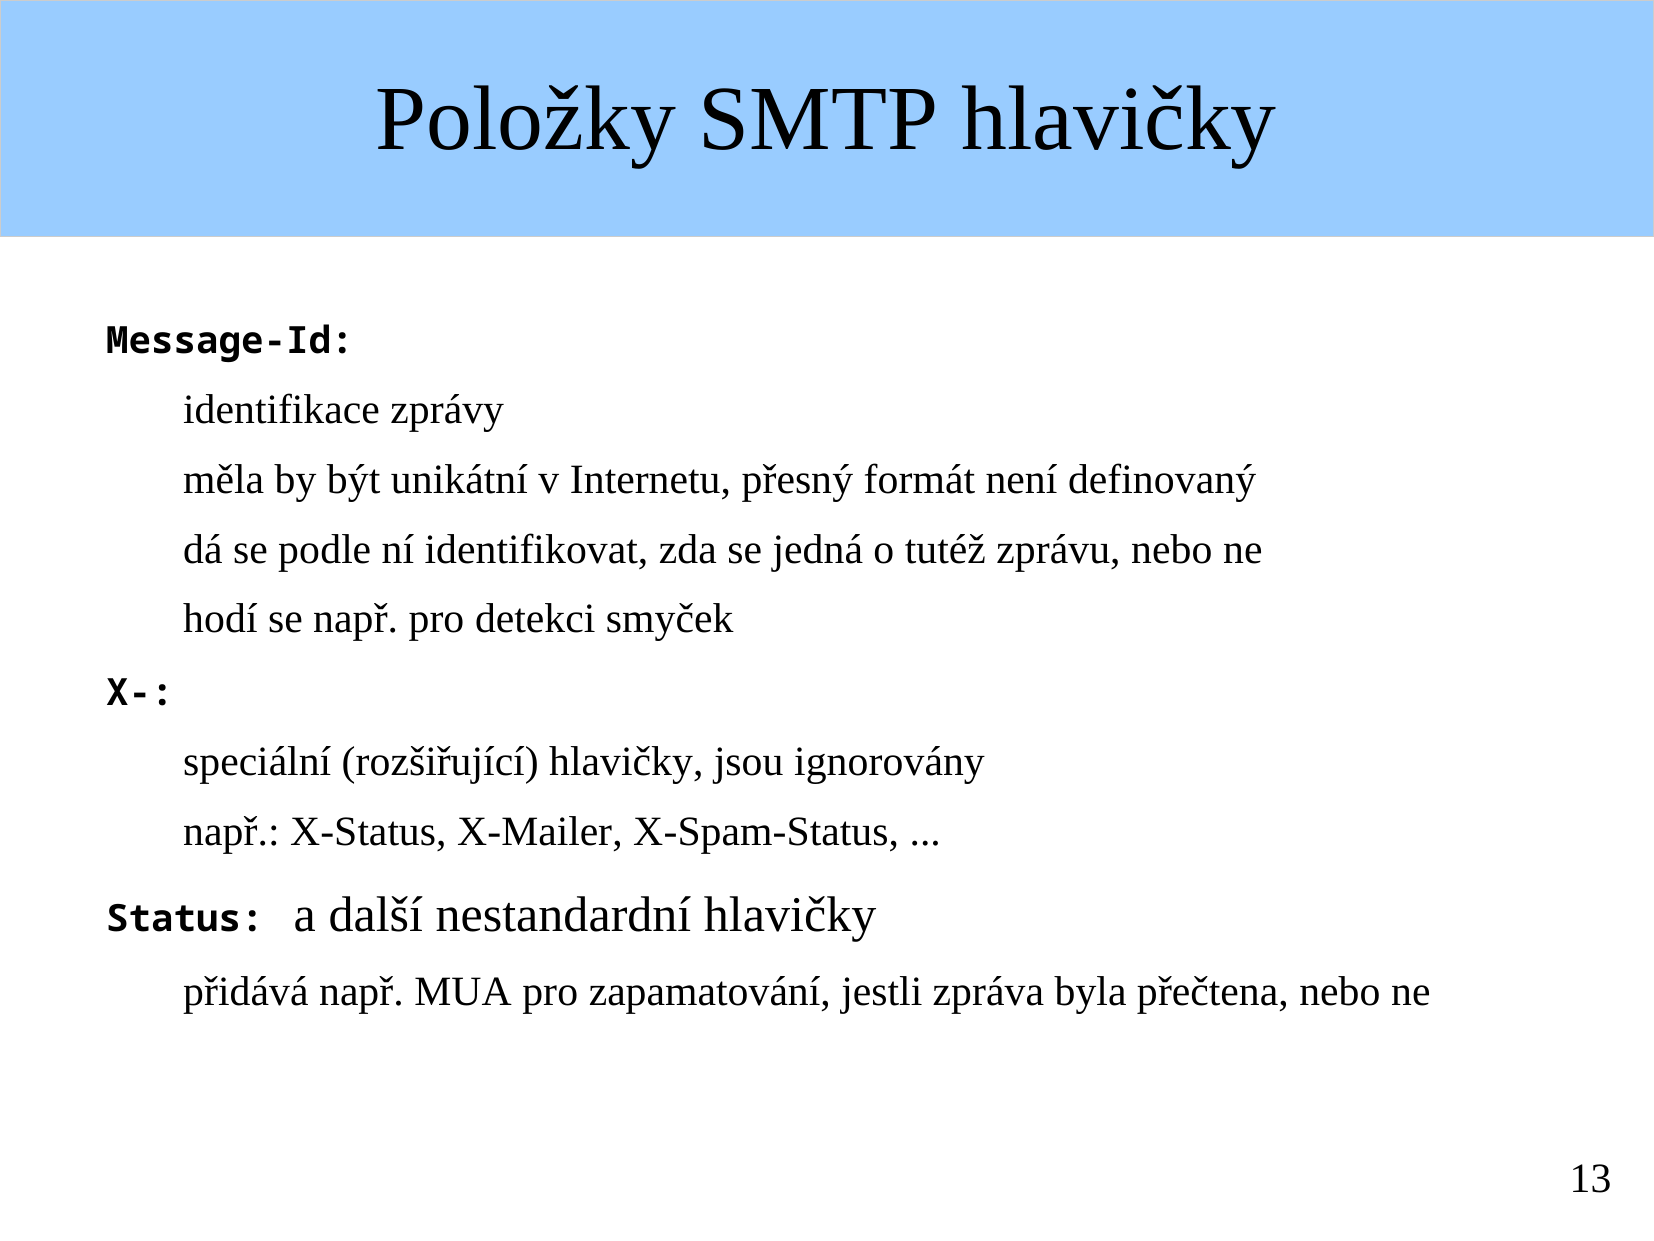

# Položky SMTP hlavičky
Message-Id:
identifikace zprávy
měla by být unikátní v Internetu, přesný formát není definovaný
dá se podle ní identifikovat, zda se jedná o tutéž zprávu, nebo ne
hodí se např. pro detekci smyček
X-:
speciální (rozšiřující) hlavičky, jsou ignorovány
např.: X-Status, X-Mailer, X-Spam-Status, ...
Status: a další nestandardní hlavičky
přidává např. MUA pro zapamatování, jestli zpráva byla přečtena, nebo ne